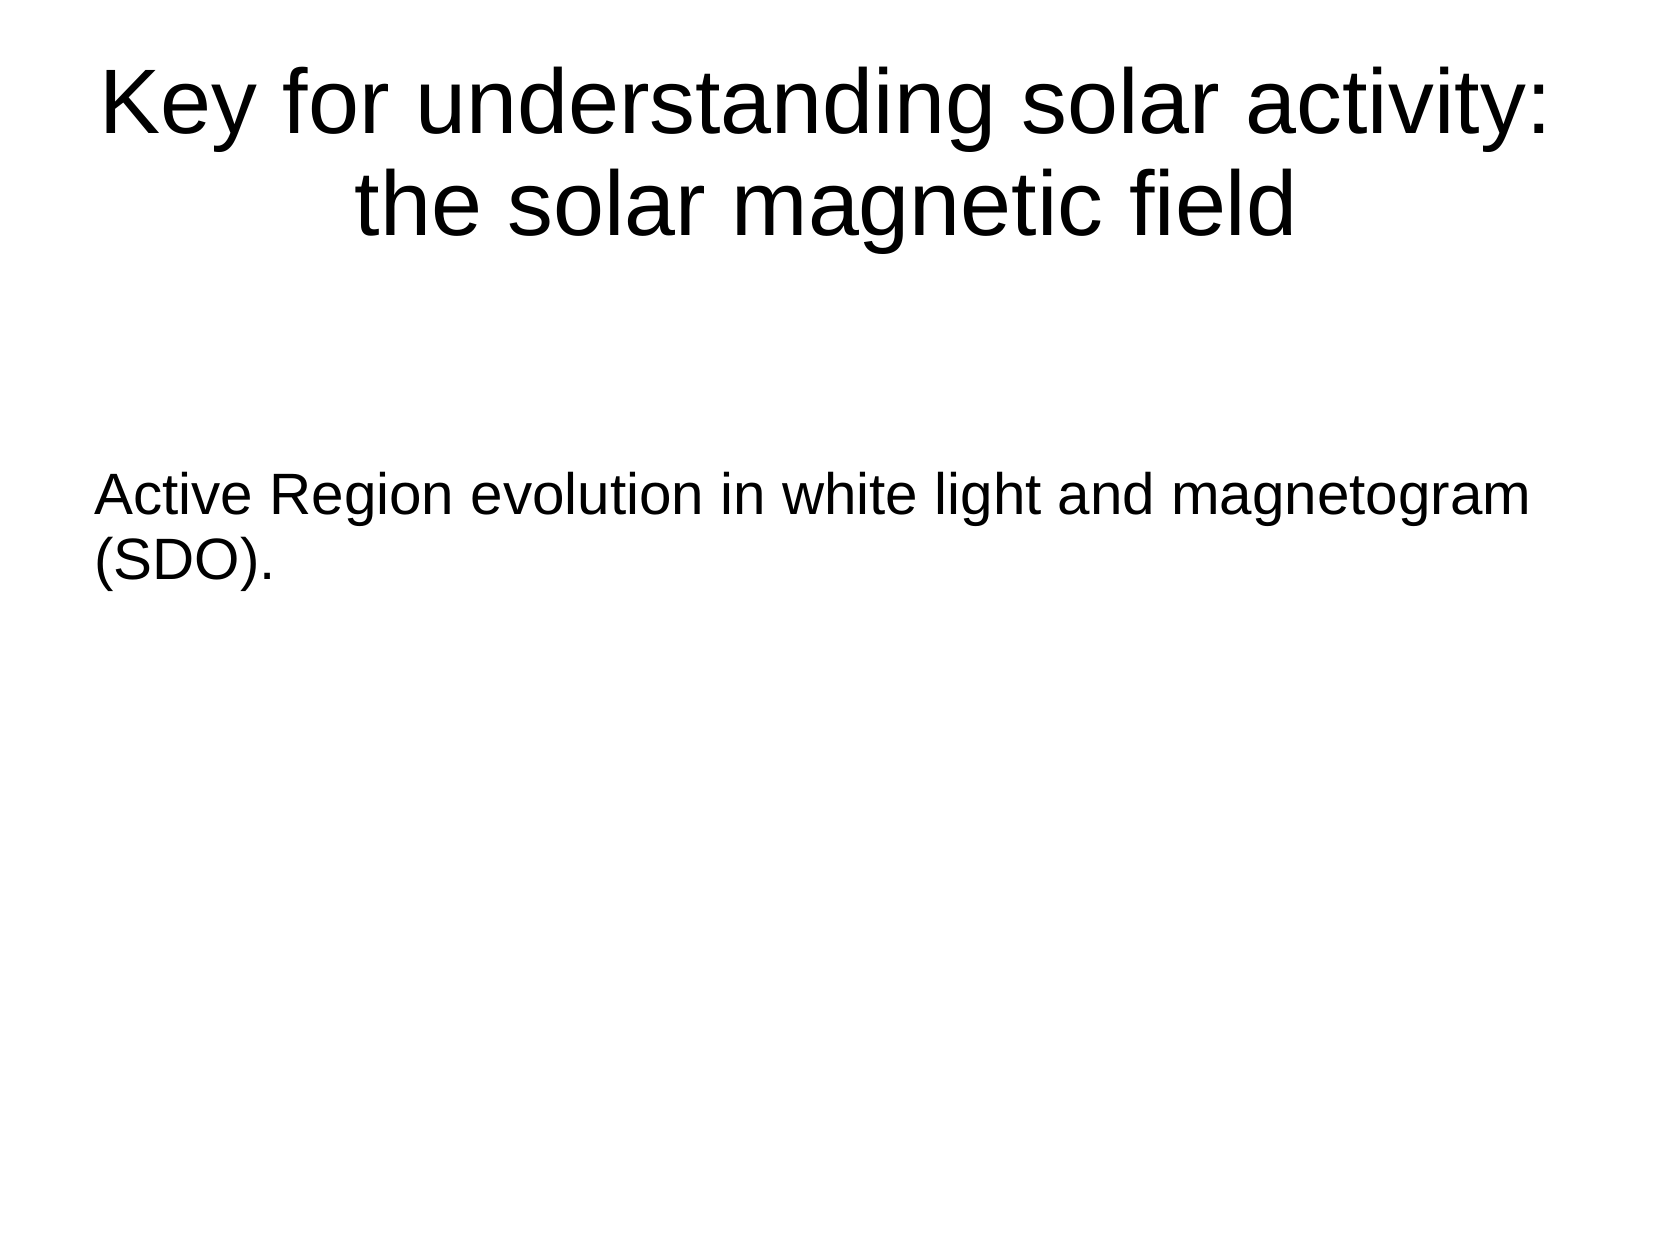

# Key for understanding solar activity: the solar magnetic field
Active Region evolution in white light and magnetogram (SDO).